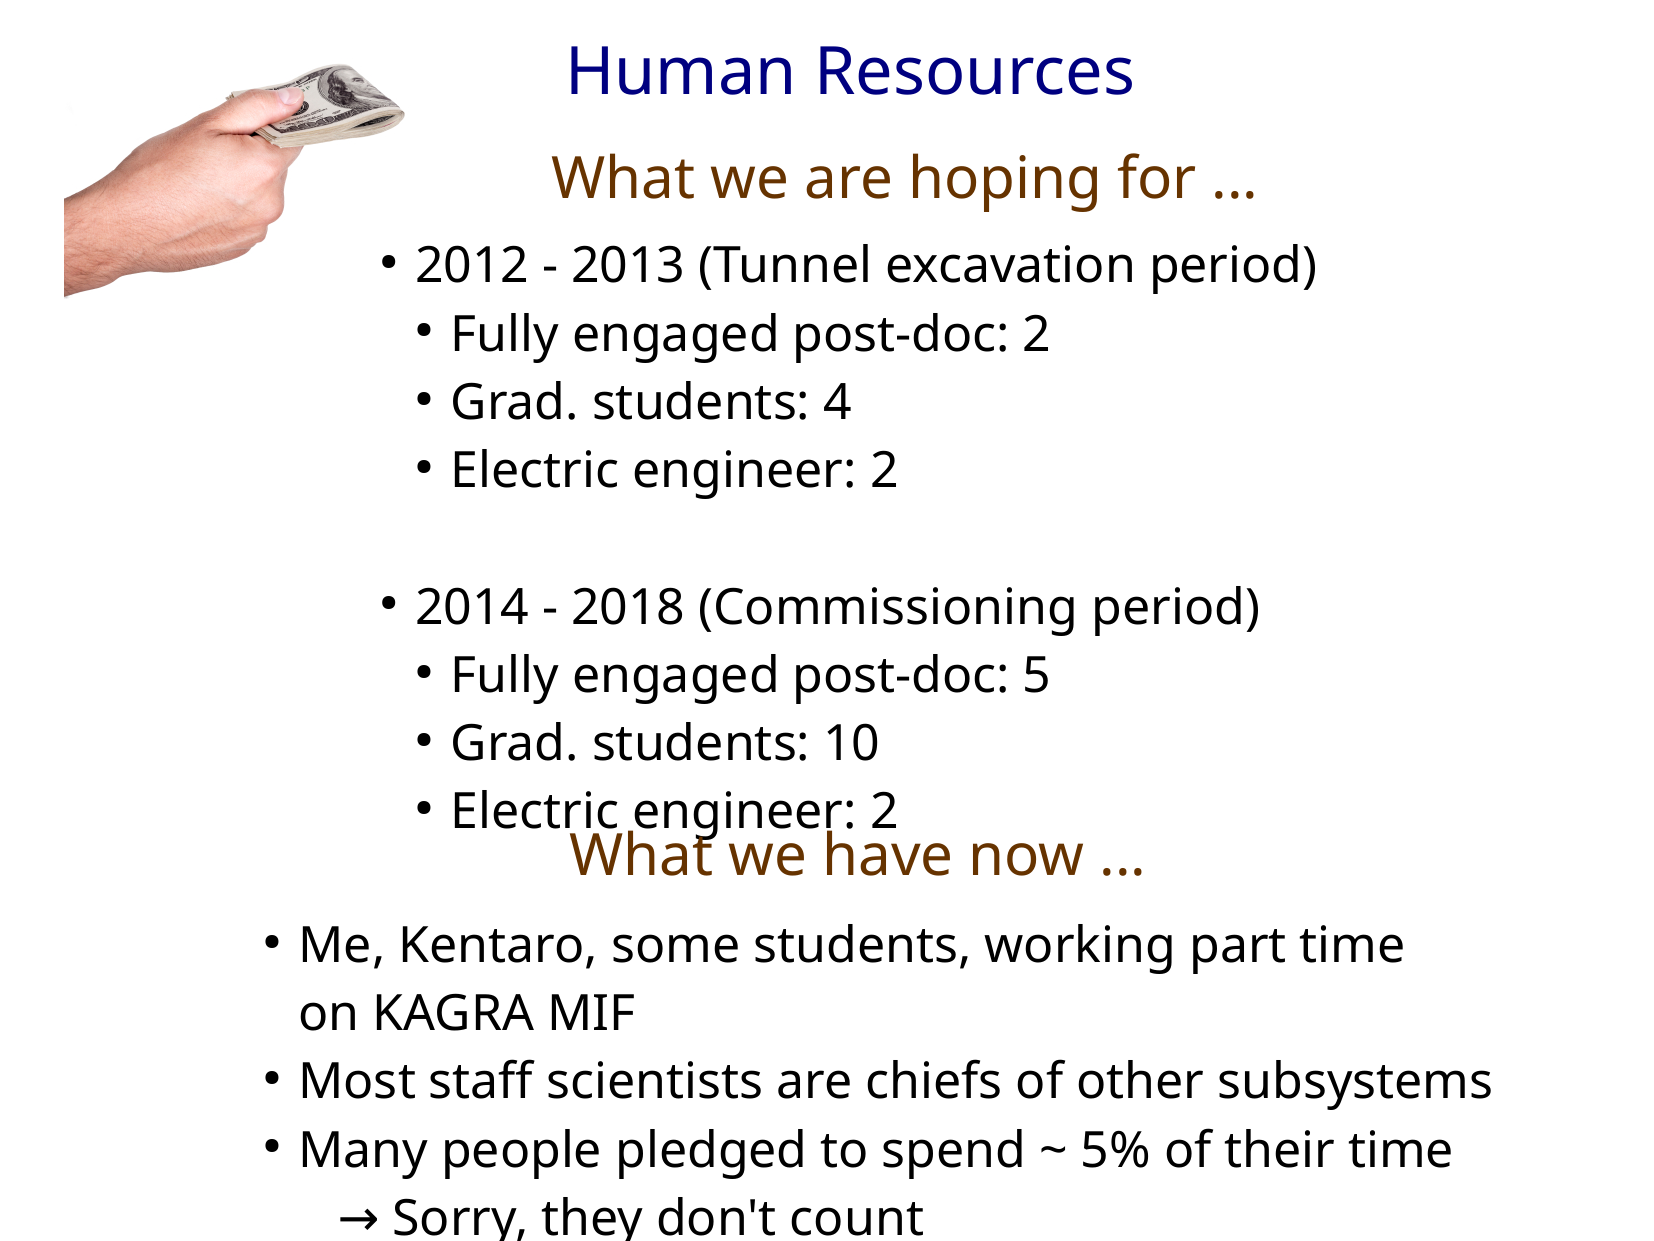

Human Resources
What we are hoping for ...
2012 - 2013 (Tunnel excavation period)
Fully engaged post-doc: 2
Grad. students: 4
Electric engineer: 2
2014 - 2018 (Commissioning period)
Fully engaged post-doc: 5
Grad. students: 10
Electric engineer: 2
What we have now ...
Me, Kentaro, some students, working part time
on KAGRA MIF
Most staff scientists are chiefs of other subsystems
Many people pledged to spend ~ 5% of their time
 → Sorry, they don't count